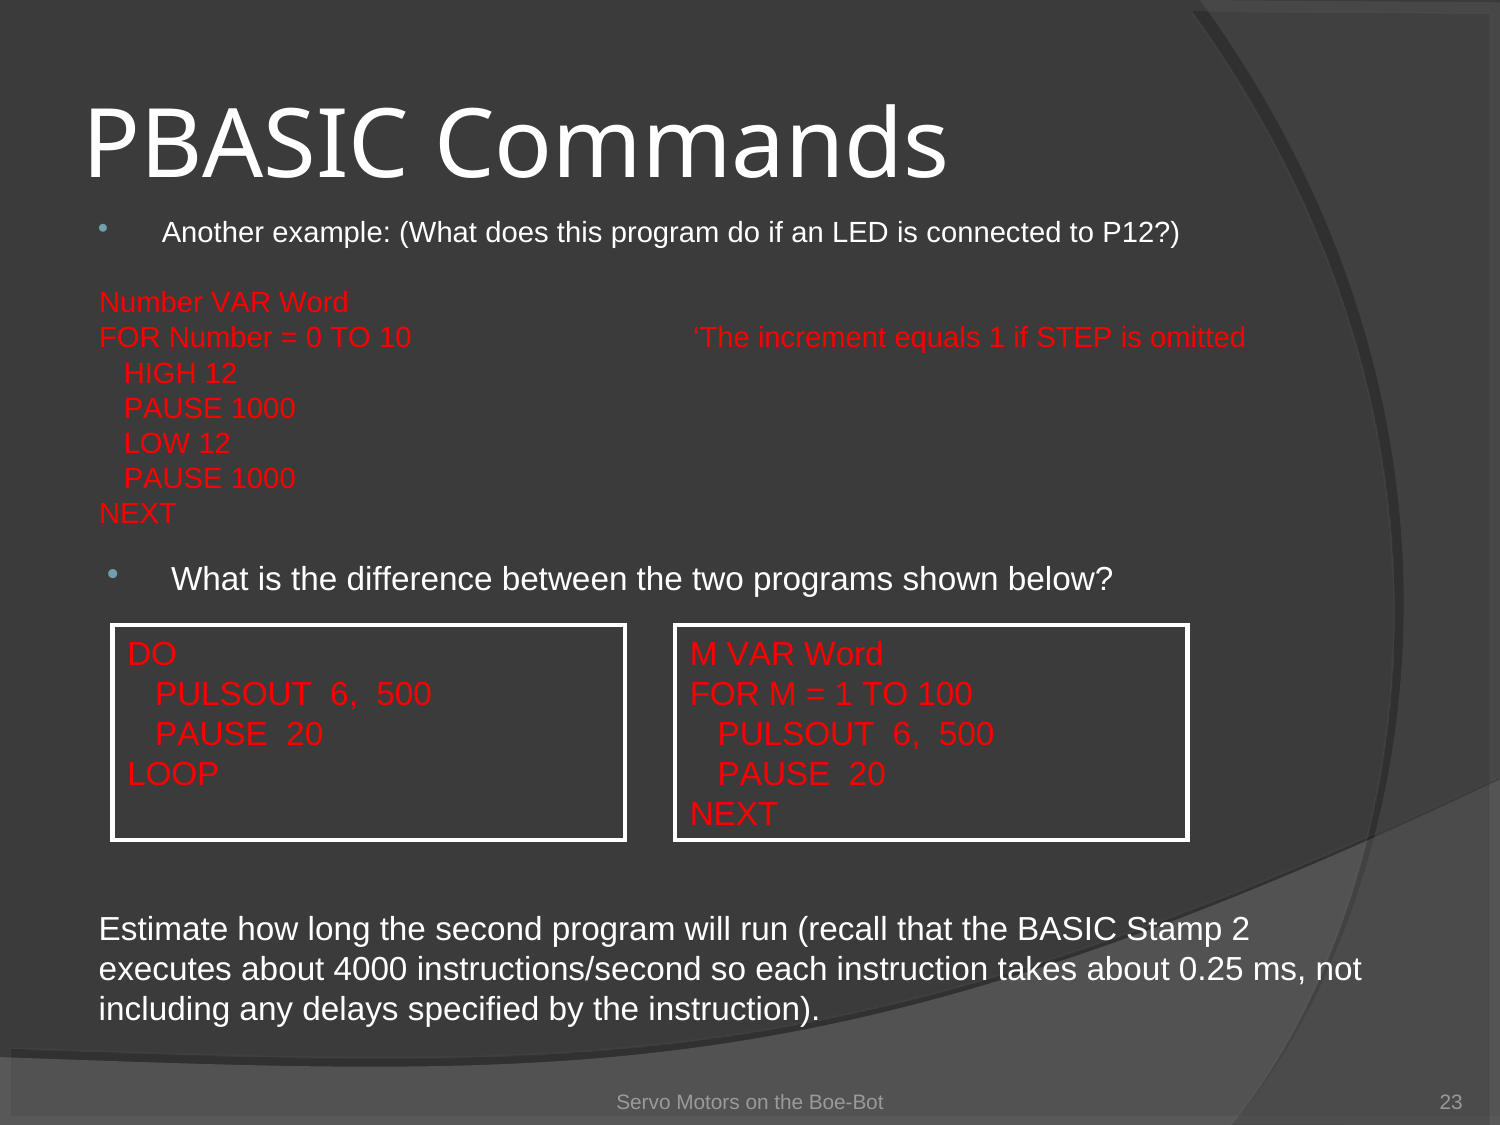

# PBASIC Commands
Another example: (What does this program do if an LED is connected to P12?)
Number VAR Word
FOR Number = 0 TO 10 		‘The increment equals 1 if STEP is omitted
 HIGH 12
 PAUSE 1000
 LOW 12
 PAUSE 1000
NEXT
What is the difference between the two programs shown below?
DO
 PULSOUT 6, 500
 PAUSE 20
LOOP
M VAR Word
FOR M = 1 TO 100
 PULSOUT 6, 500
 PAUSE 20
NEXT
Estimate how long the second program will run (recall that the BASIC Stamp 2 executes about 4000 instructions/second so each instruction takes about 0.25 ms, not including any delays specified by the instruction).
Servo Motors on the Boe-Bot